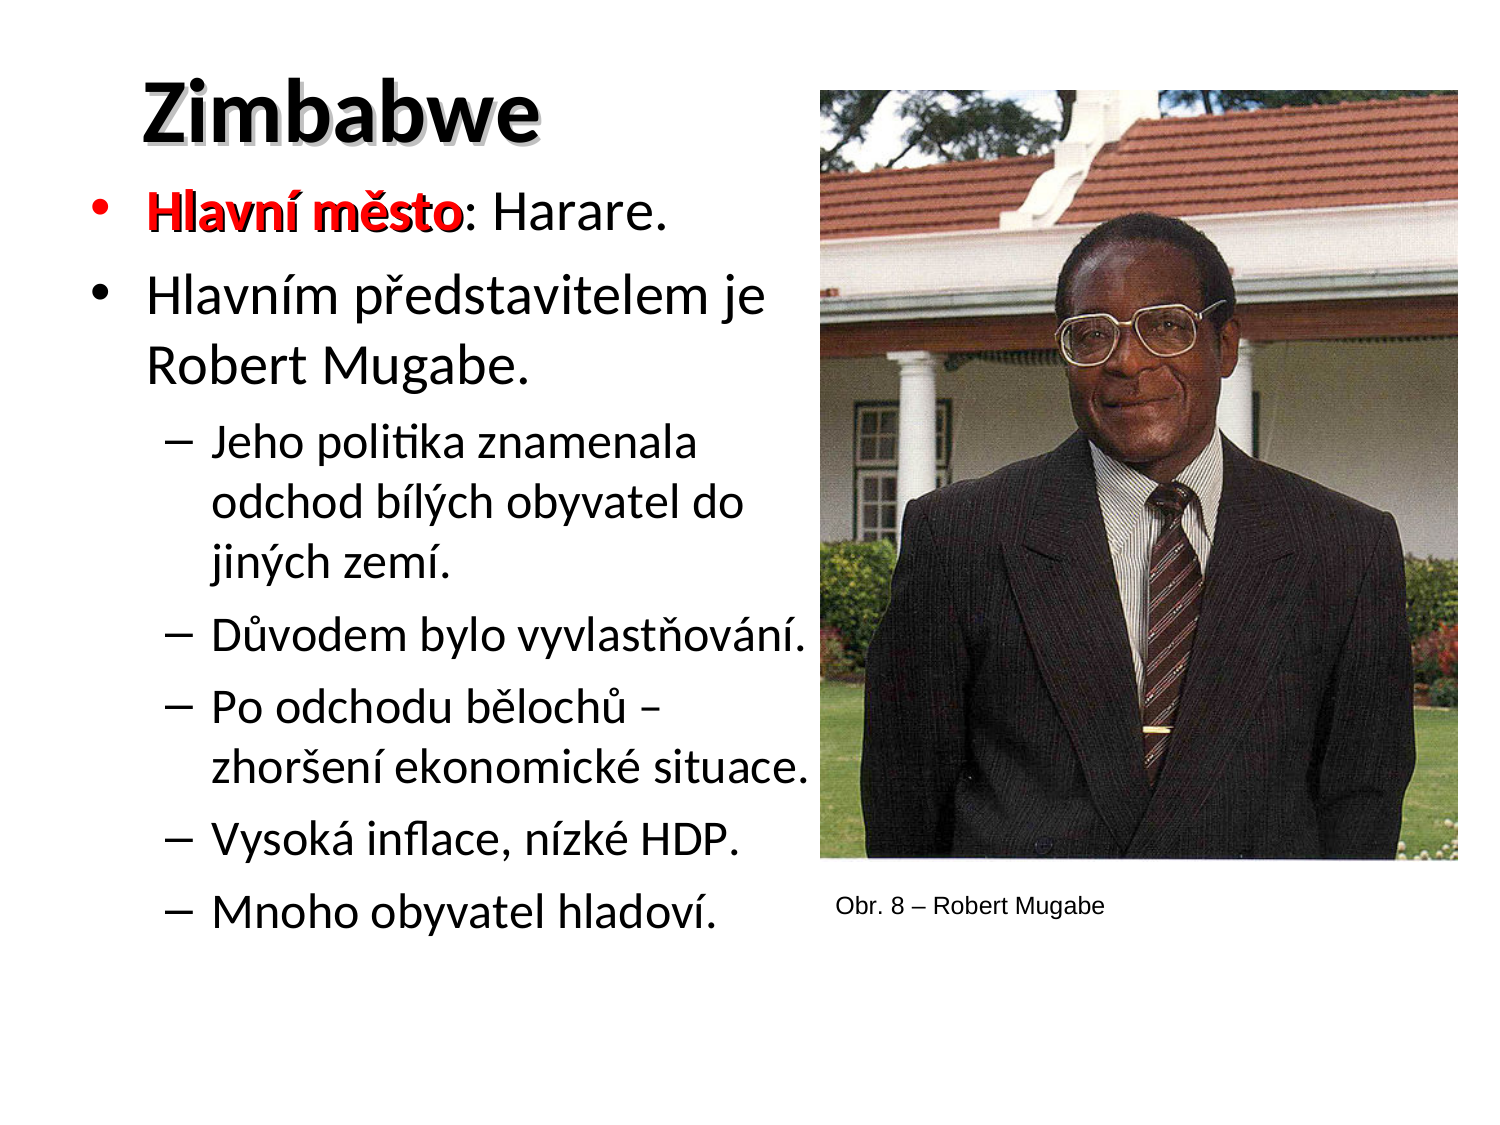

# Zimbabwe
Hlavní město: Harare.
Hlavním představitelem je Robert Mugabe.
Jeho politika znamenala odchod bílých obyvatel do jiných zemí.
Důvodem bylo vyvlastňování.
Po odchodu bělochů – zhoršení ekonomické situace.
Vysoká inflace, nízké HDP.
Mnoho obyvatel hladoví.
Obr. 8 – Robert Mugabe